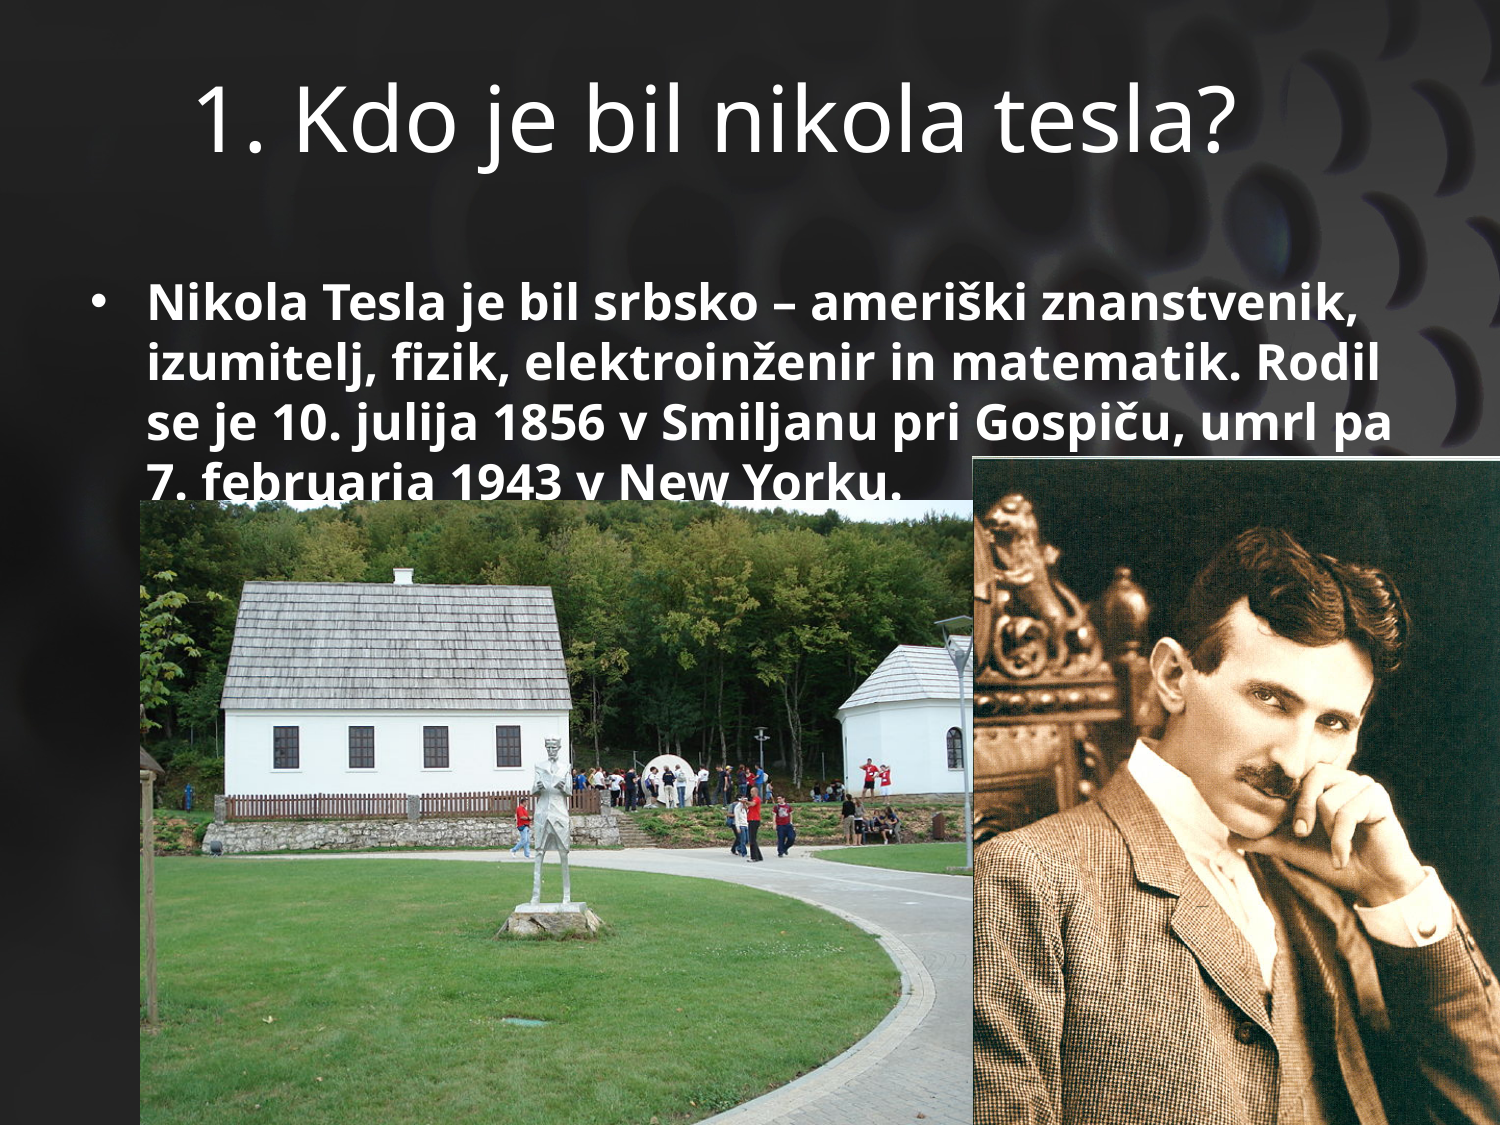

# 1. Kdo je bil nikola tesla?
Nikola Tesla je bil srbsko – ameriški znanstvenik, izumitelj, fizik, elektroinženir in matematik. Rodil se je 10. julija 1856 v Smiljanu pri Gospiču, umrl pa 7. februarja 1943 v New Yorku.